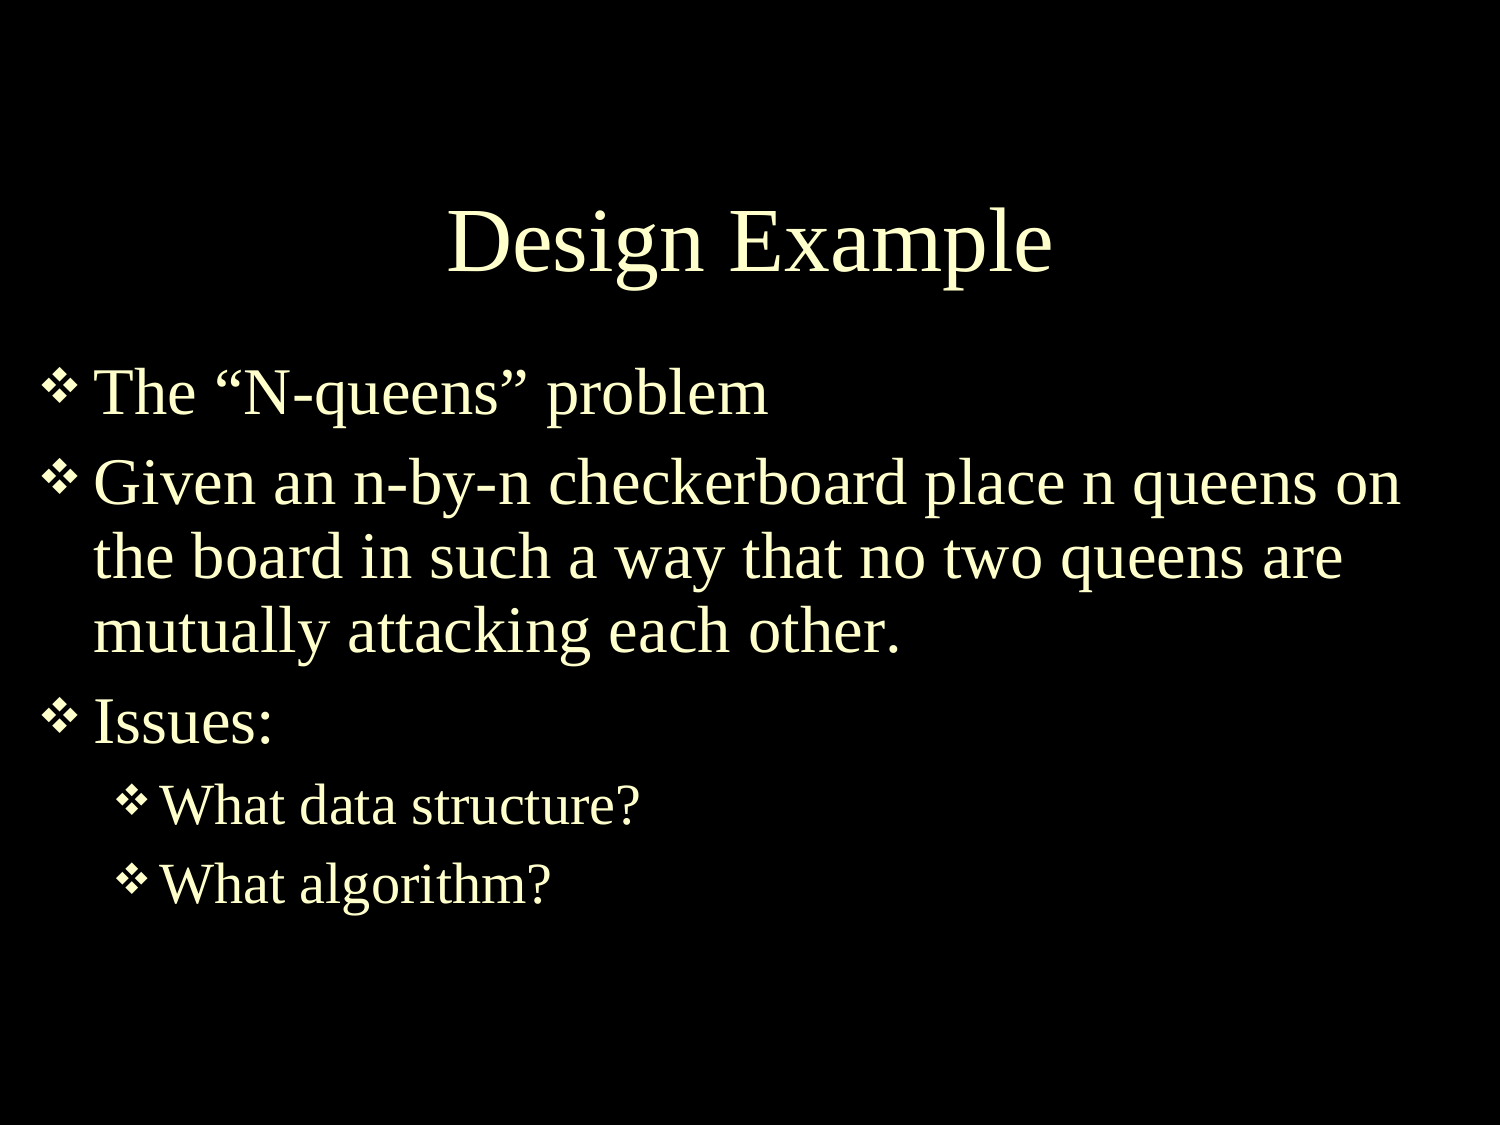

# Design Example
The “N-queens” problem
Given an n-by-n checkerboard place n queens on the board in such a way that no two queens are mutually attacking each other.
Issues:
What data structure?
What algorithm?